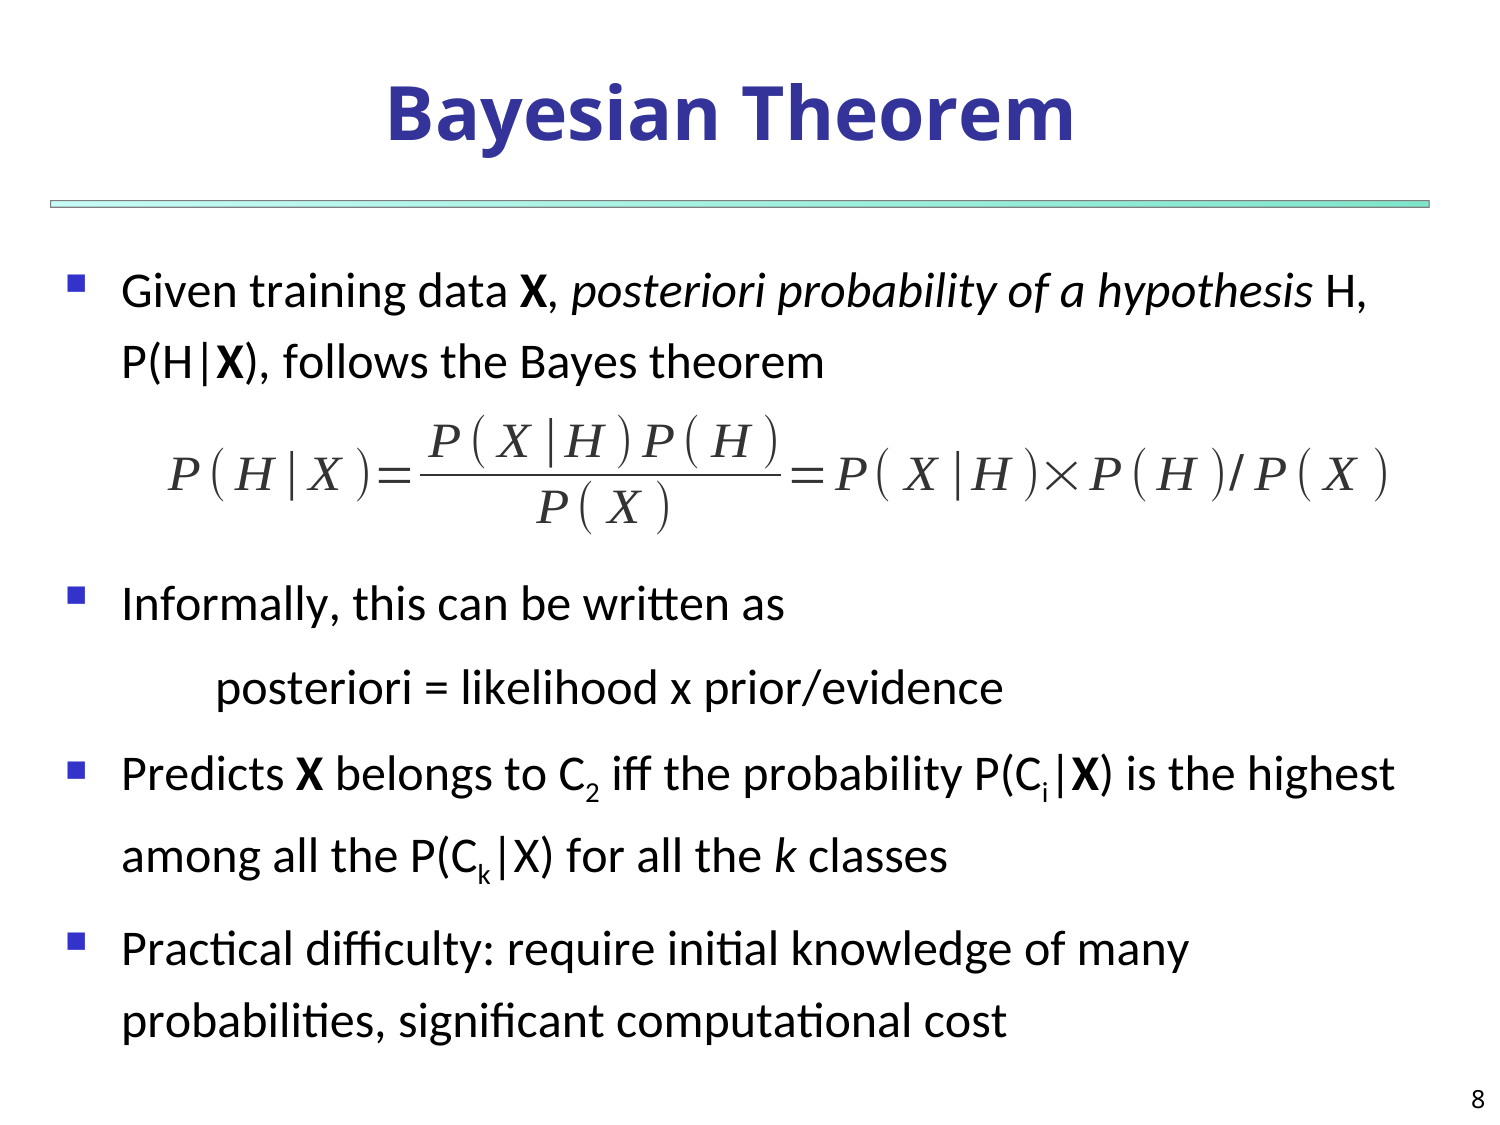

# Bayesian Theorem
Given training data X, posteriori probability of a hypothesis H, P(H|X), follows the Bayes theorem
Informally, this can be written as
		posteriori = likelihood x prior/evidence
Predicts X belongs to C2 iff the probability P(Ci|X) is the highest among all the P(Ck|X) for all the k classes
Practical difficulty: require initial knowledge of many probabilities, significant computational cost
7